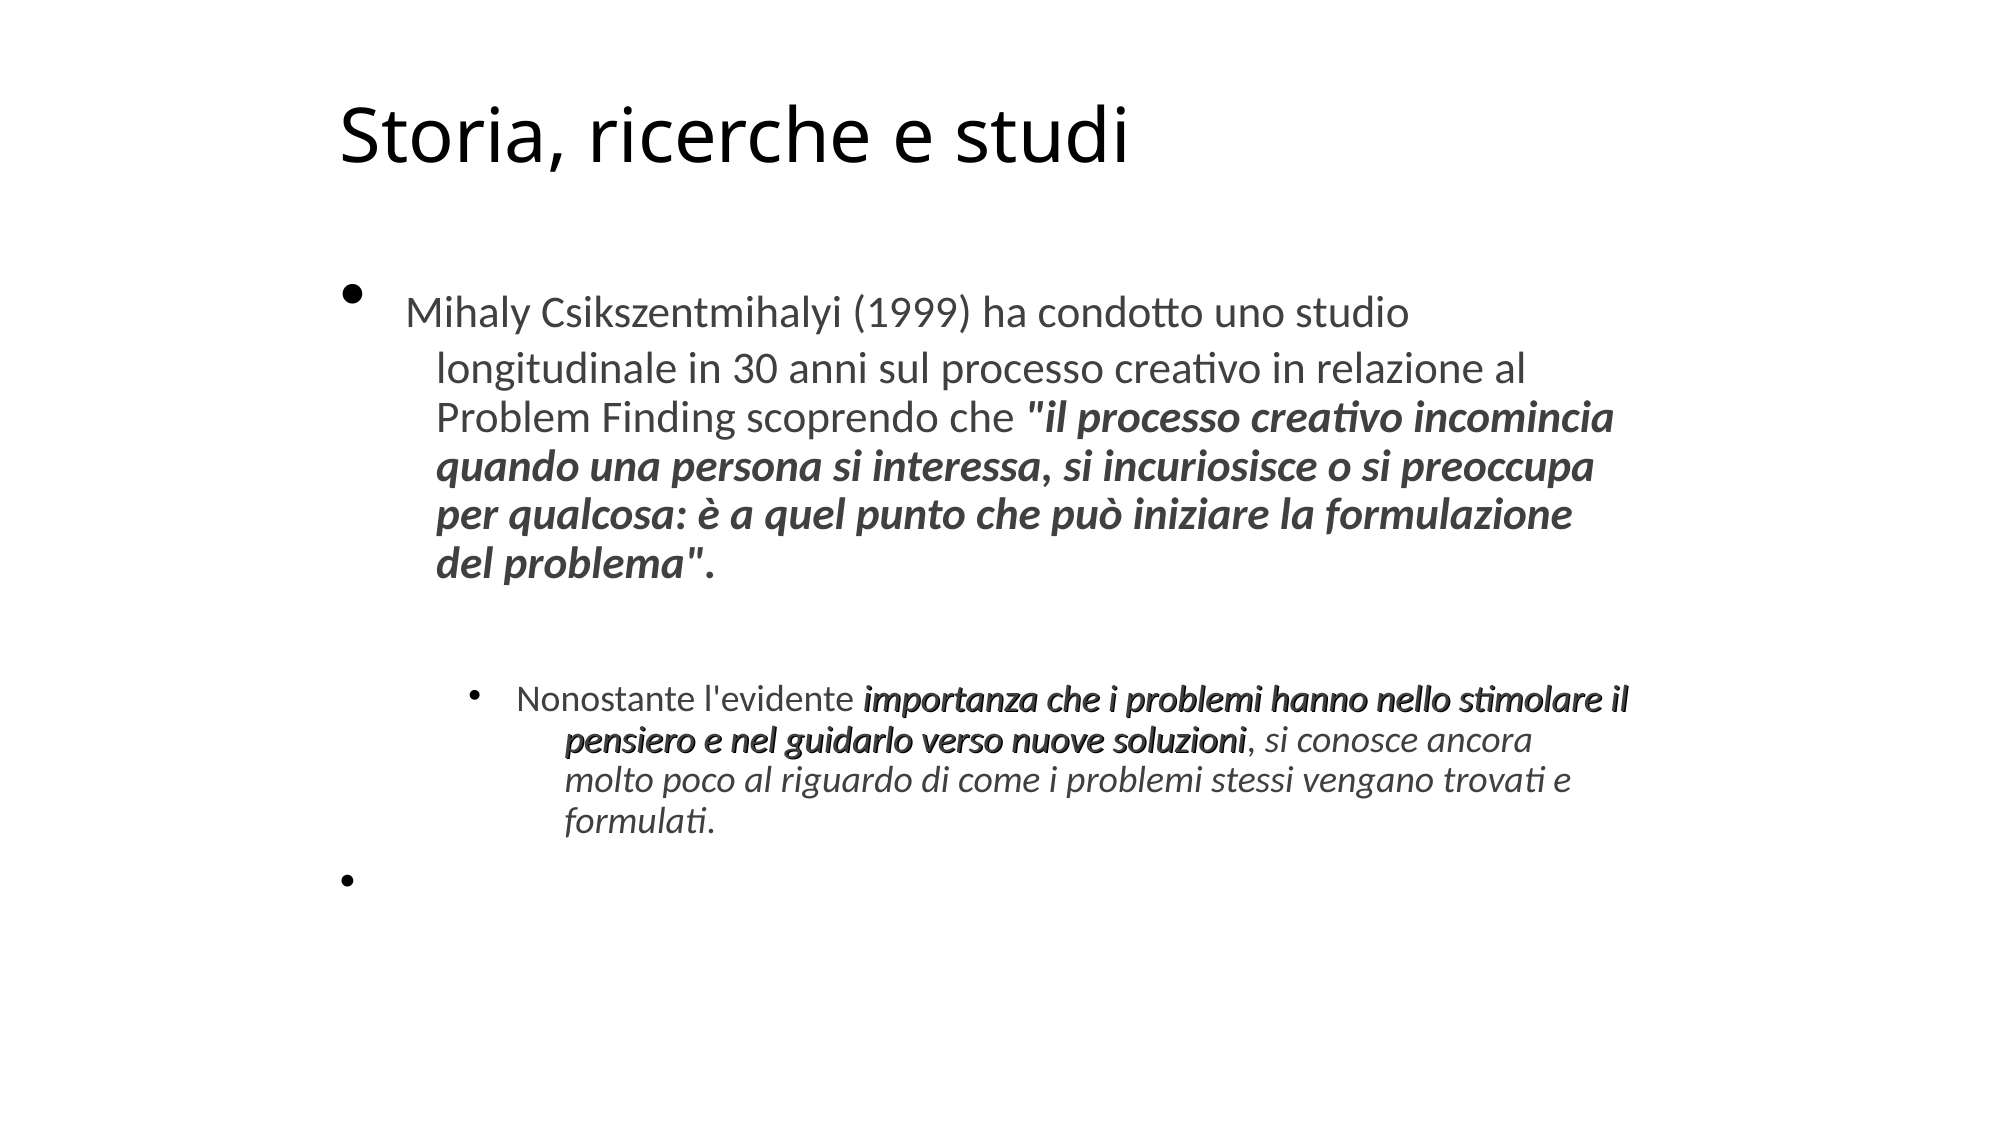

# Storia, ricerche e studi
 Mihaly Csikszentmihalyi (1999) ha condotto uno studio longitudinale in 30 anni sul processo creativo in relazione al Problem Finding scoprendo che "il processo creativo incomincia quando una persona si interessa, si incuriosisce o si preoccupa per qualcosa: è a quel punto che può iniziare la formulazione del problema".
Nonostante l'evidente importanza che i problemi hanno nello stimolare il pensiero e nel guidarlo verso nuove soluzioni, si conosce ancora molto poco al riguardo di come i problemi stessi vengano trovati e formulati.